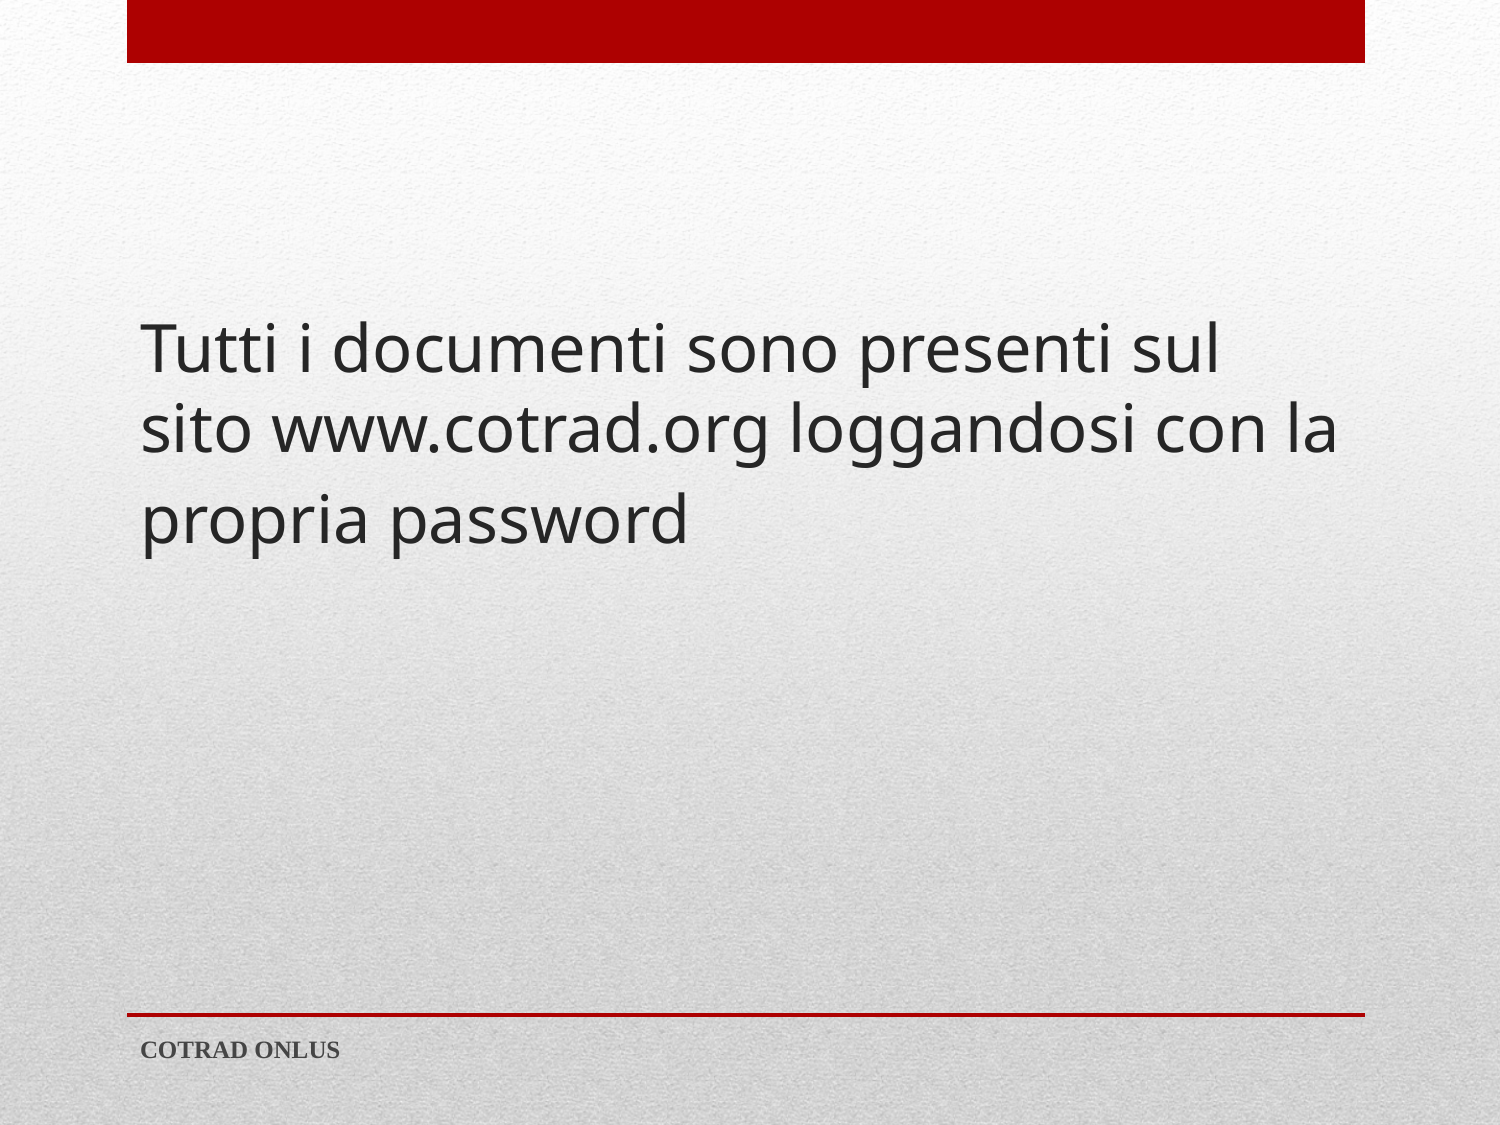

# Tutti i documenti sono presenti sul sito www.cotrad.org loggandosi con la propria password
COTRAD ONLUS